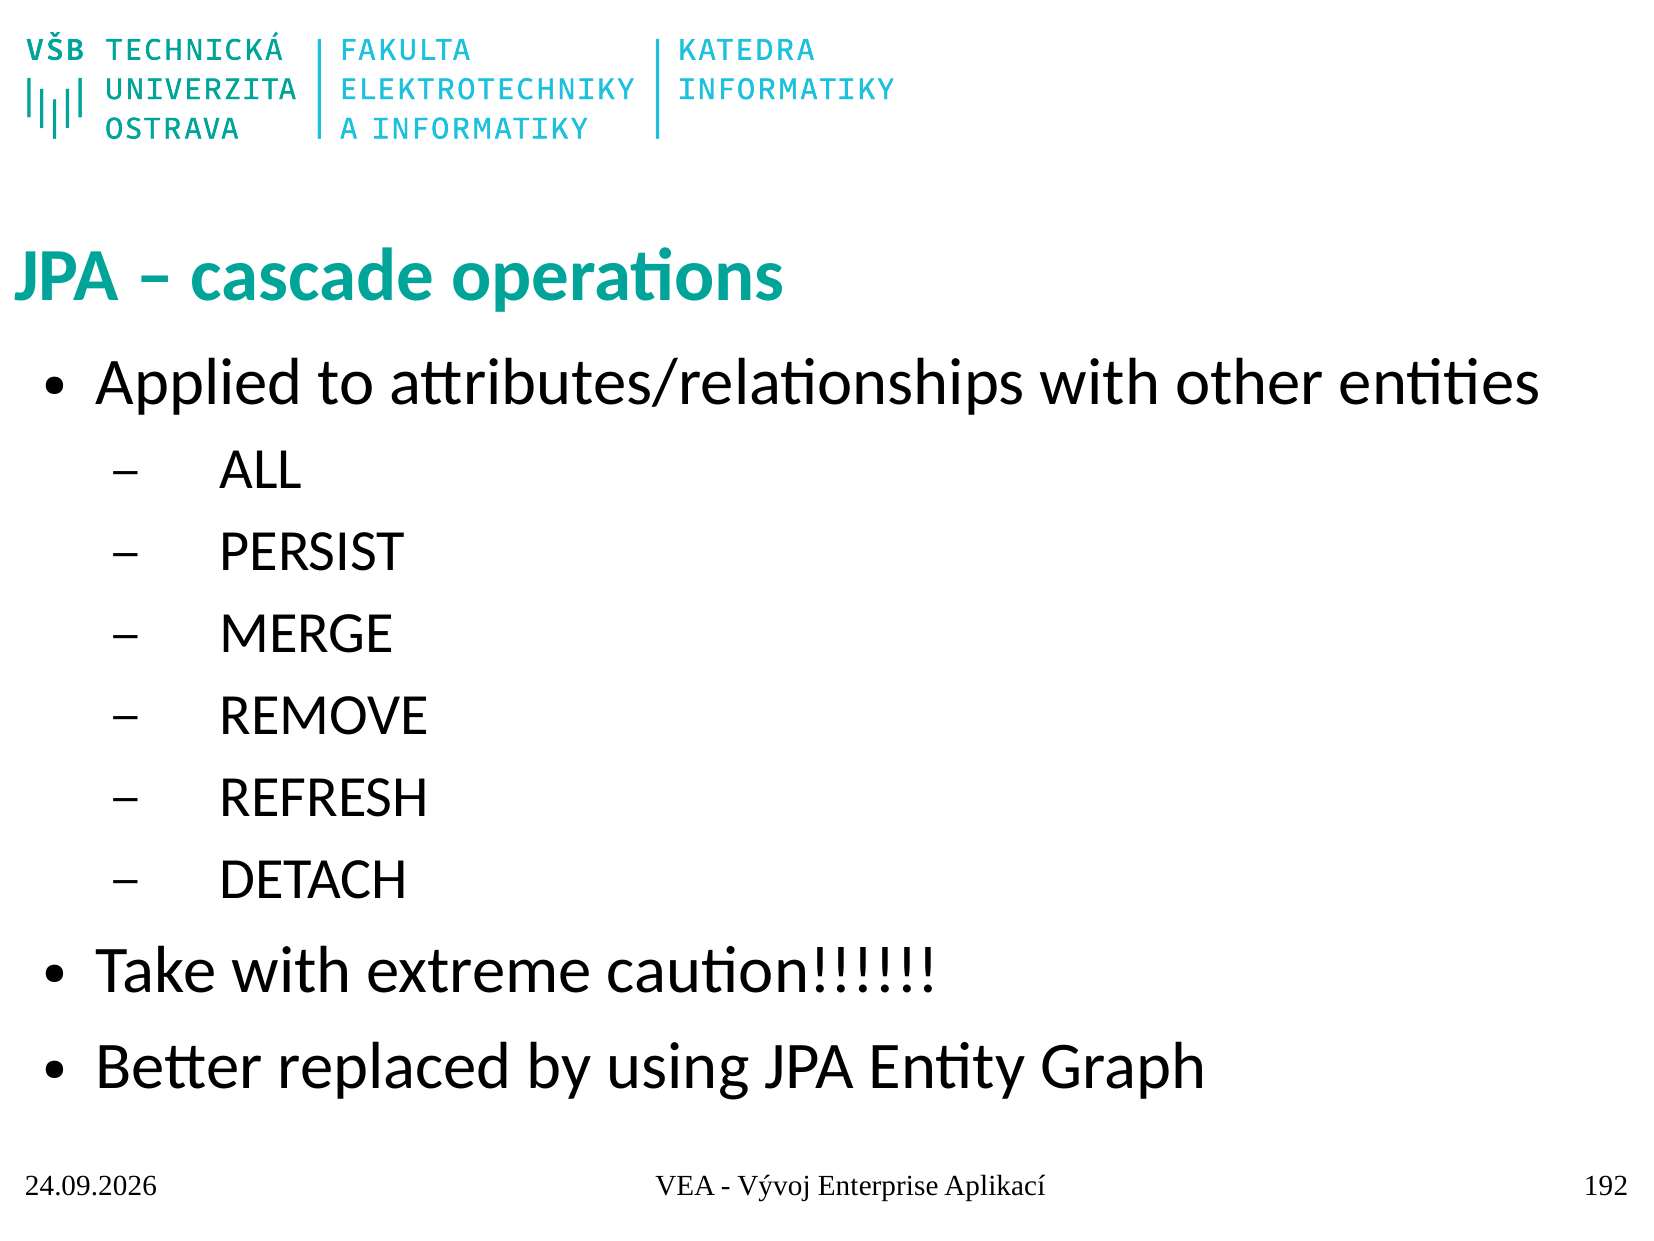

# JPA – cascade operations
Applied to attributes/relationships with other entities
 ALL
 PERSIST
 MERGE
 REMOVE
 REFRESH
 DETACH
Take with extreme caution!!!!!!
Better replaced by using JPA Entity Graph
VEA - Vývoj Enterprise Aplikací
192